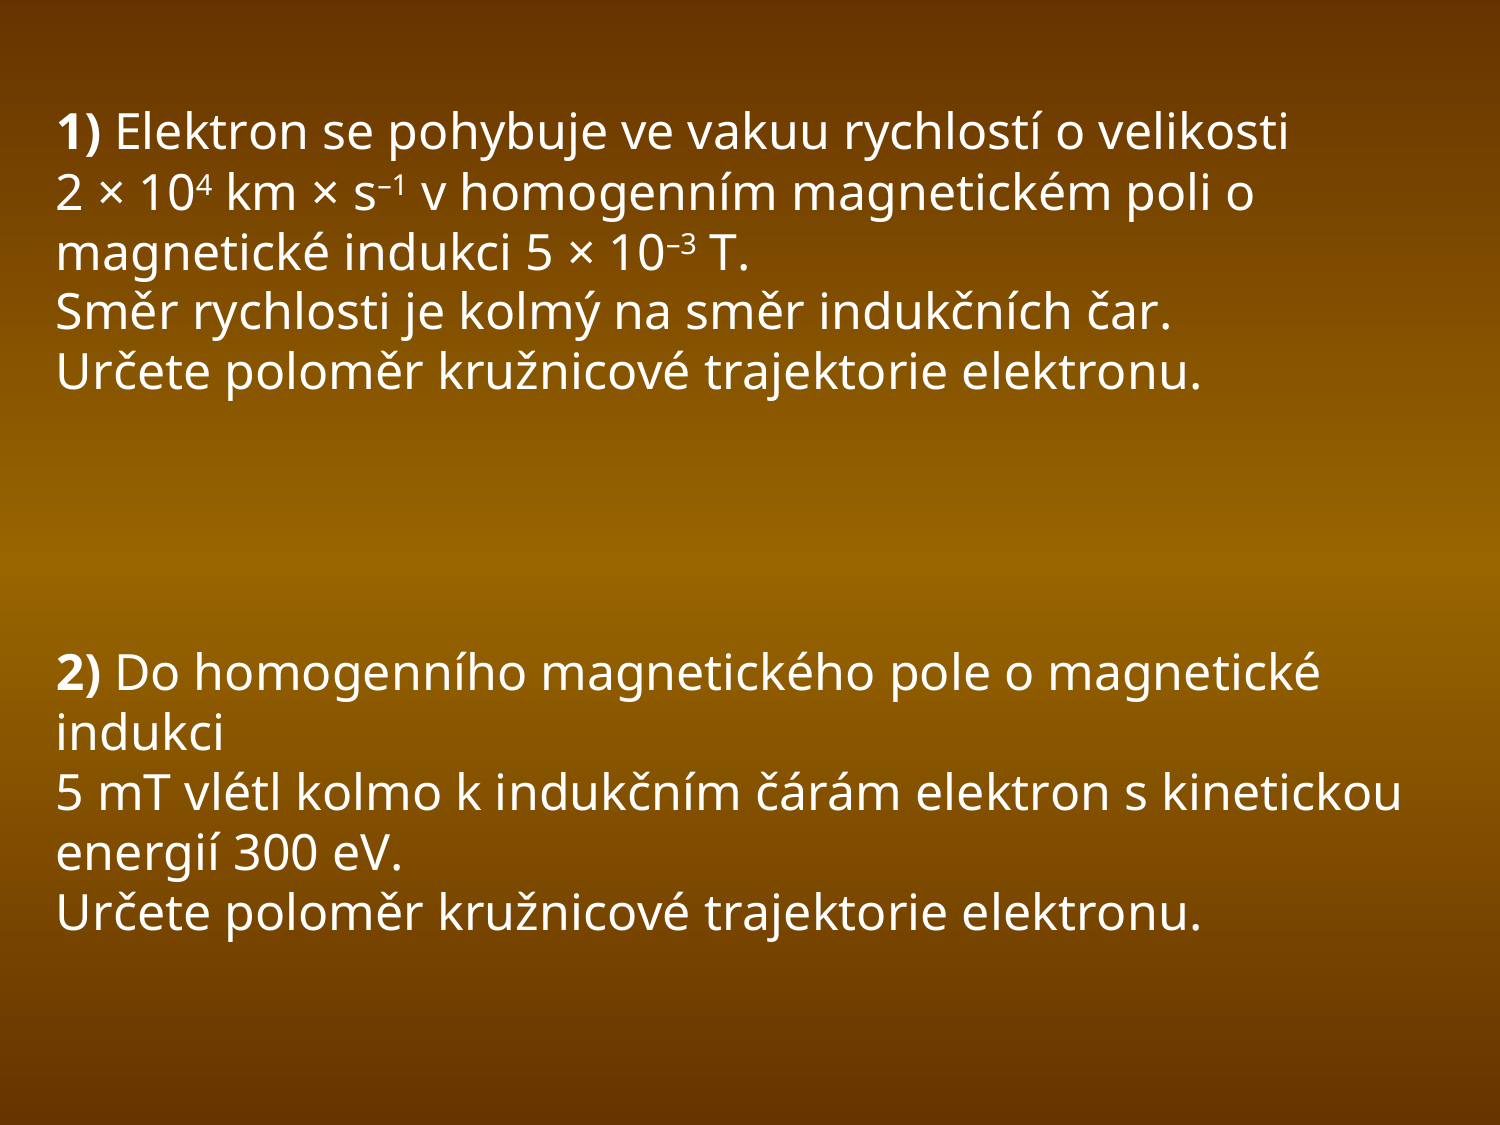

1) Elektron se pohybuje ve vakuu rychlostí o velikosti
2 × 104 km × s–1 v homogenním magnetickém poli o magnetické indukci 5 × 10–3 T.
Směr rychlosti je kolmý na směr indukčních čar.
Určete poloměr kružnicové trajektorie elektronu.
2) Do homogenního magnetického pole o magnetické indukci
5 mT vlétl kolmo k indukčním čárám elektron s kinetickou energií 300 eV.
Určete poloměr kružnicové trajektorie elektronu.